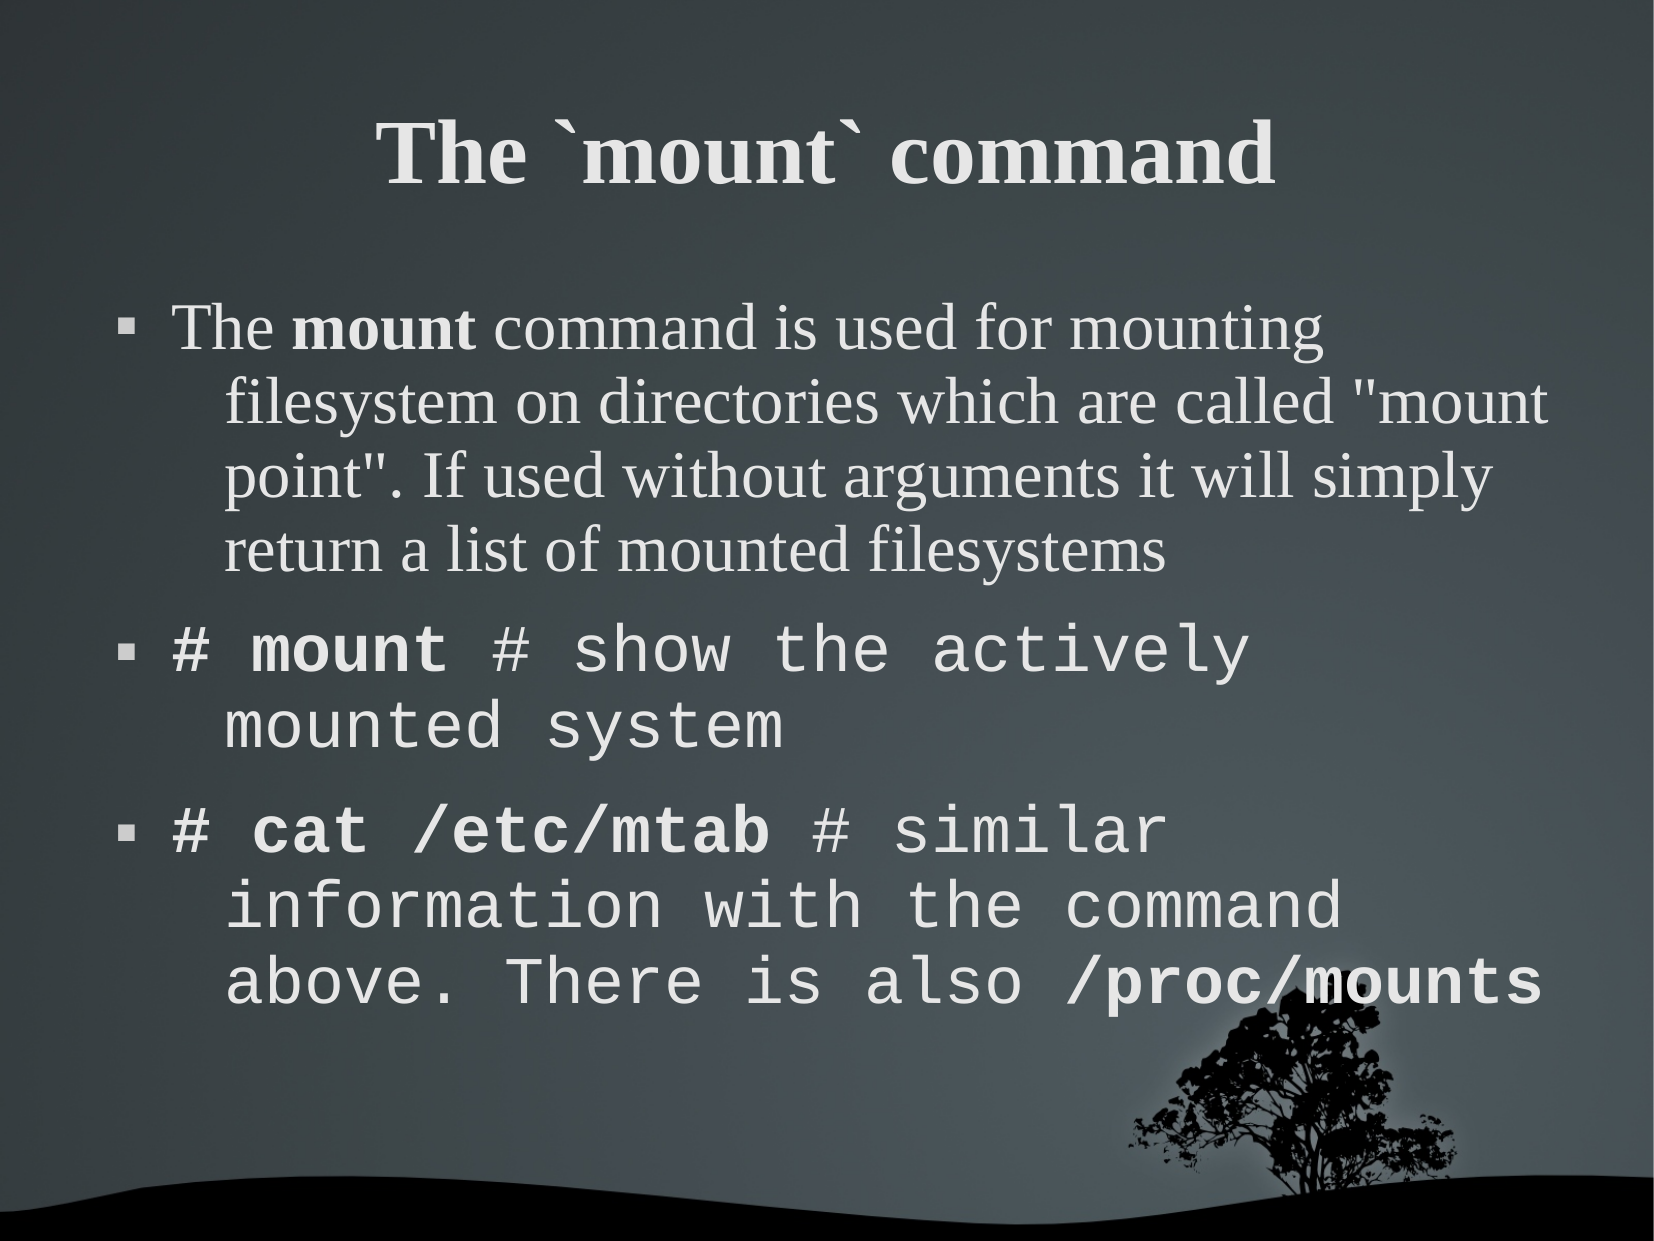

The `mount` command
# The mount command is used for mounting filesystem on directories which are called "mount point". If used without arguments it will simply return a list of mounted filesystems
# mount # show the actively mounted system
# cat /etc/mtab # similar information with the command above. There is also /proc/mounts